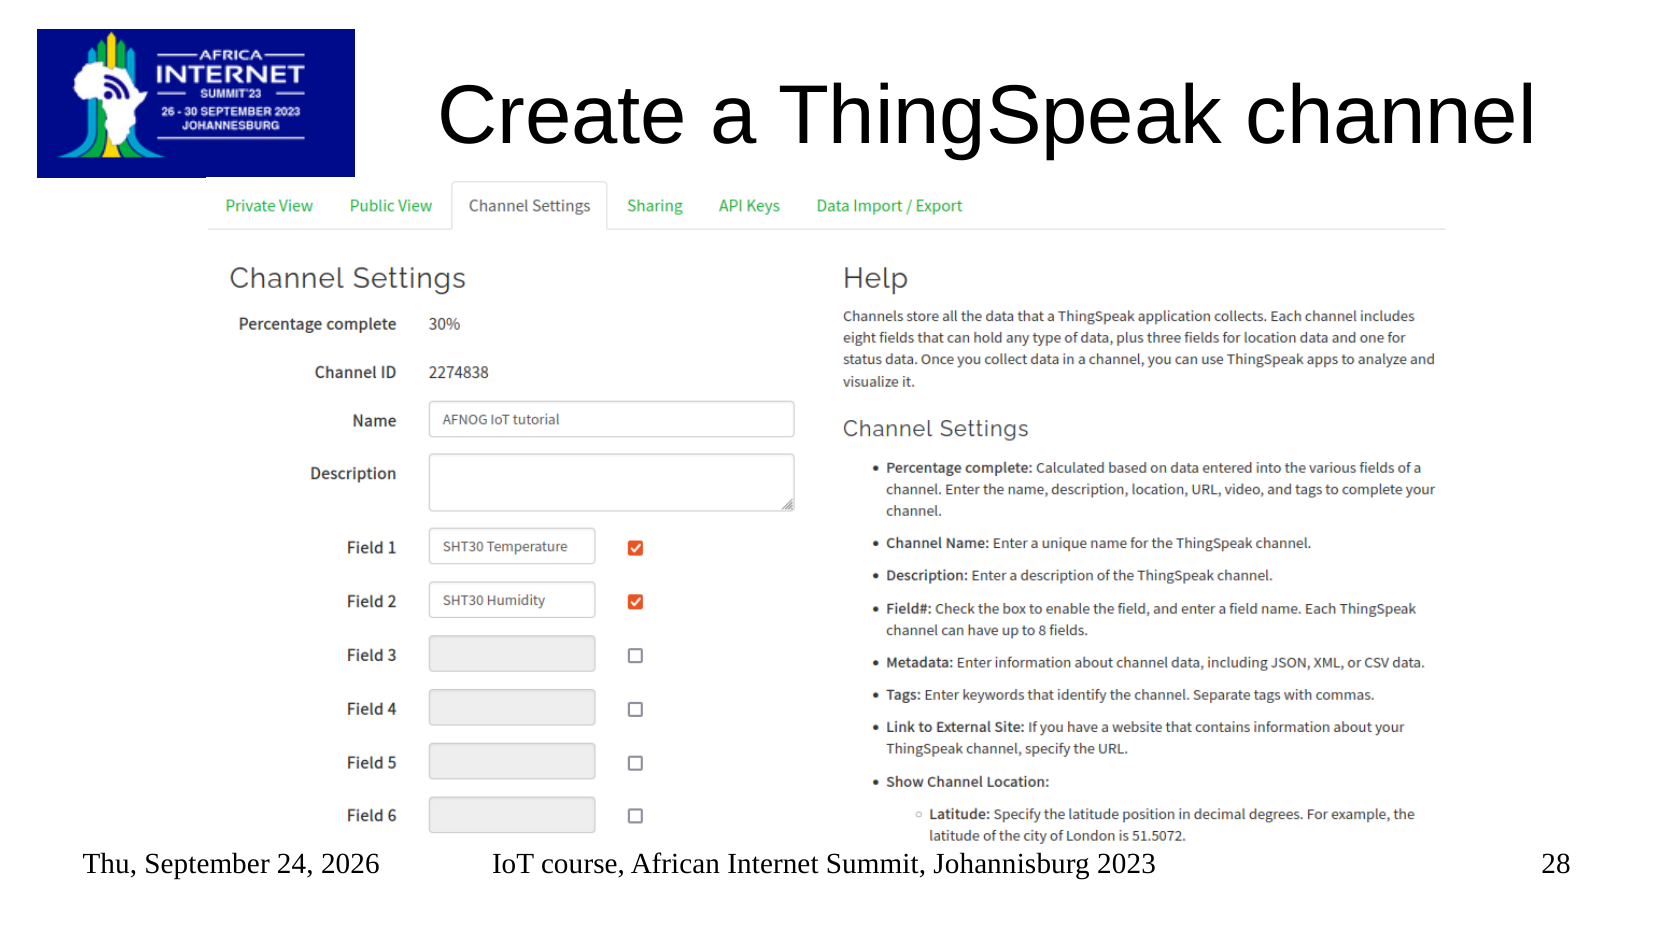

# Create a ThingSpeak channel
IoT course, African Internet Summit, Johannisburg 2023
28